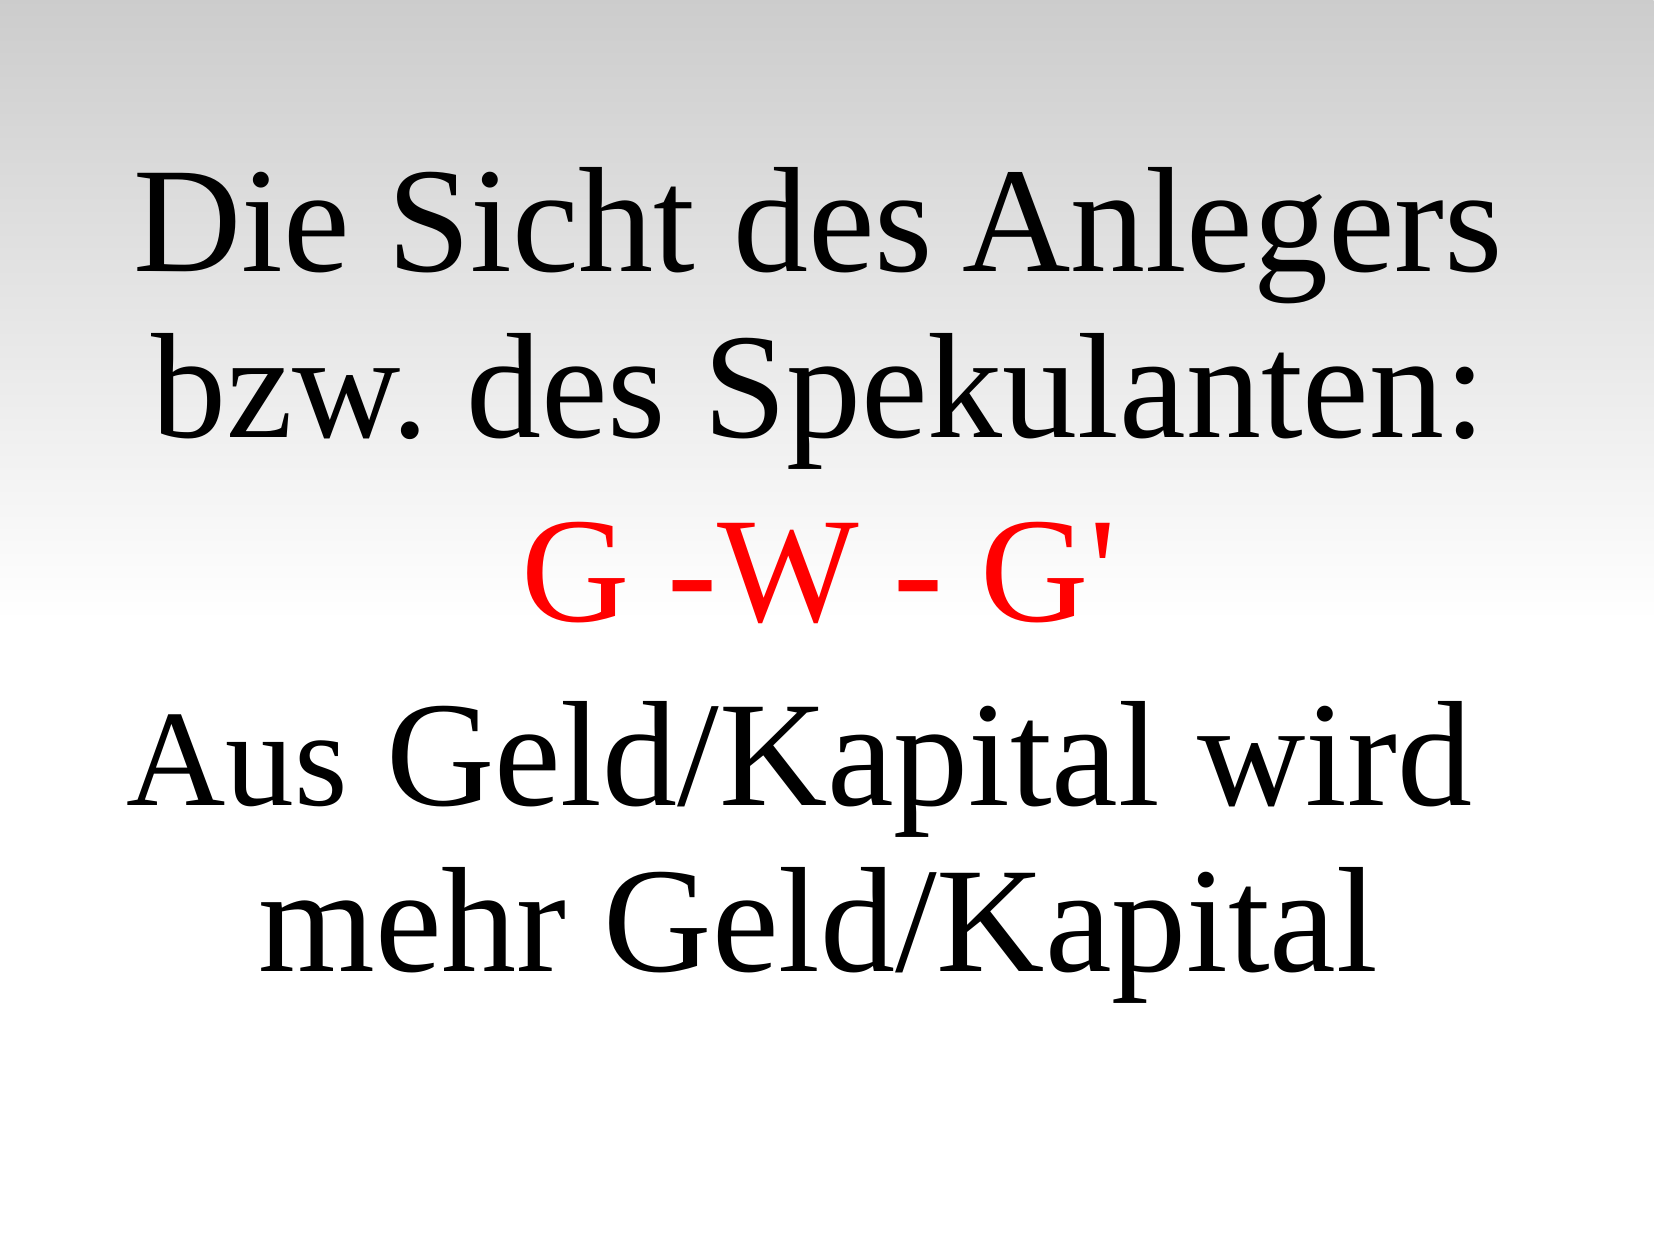

Die Sicht des Anlegers
bzw. des Spekulanten:
G -W - G'
Aus Geld/Kapital wird
mehr Geld/Kapital